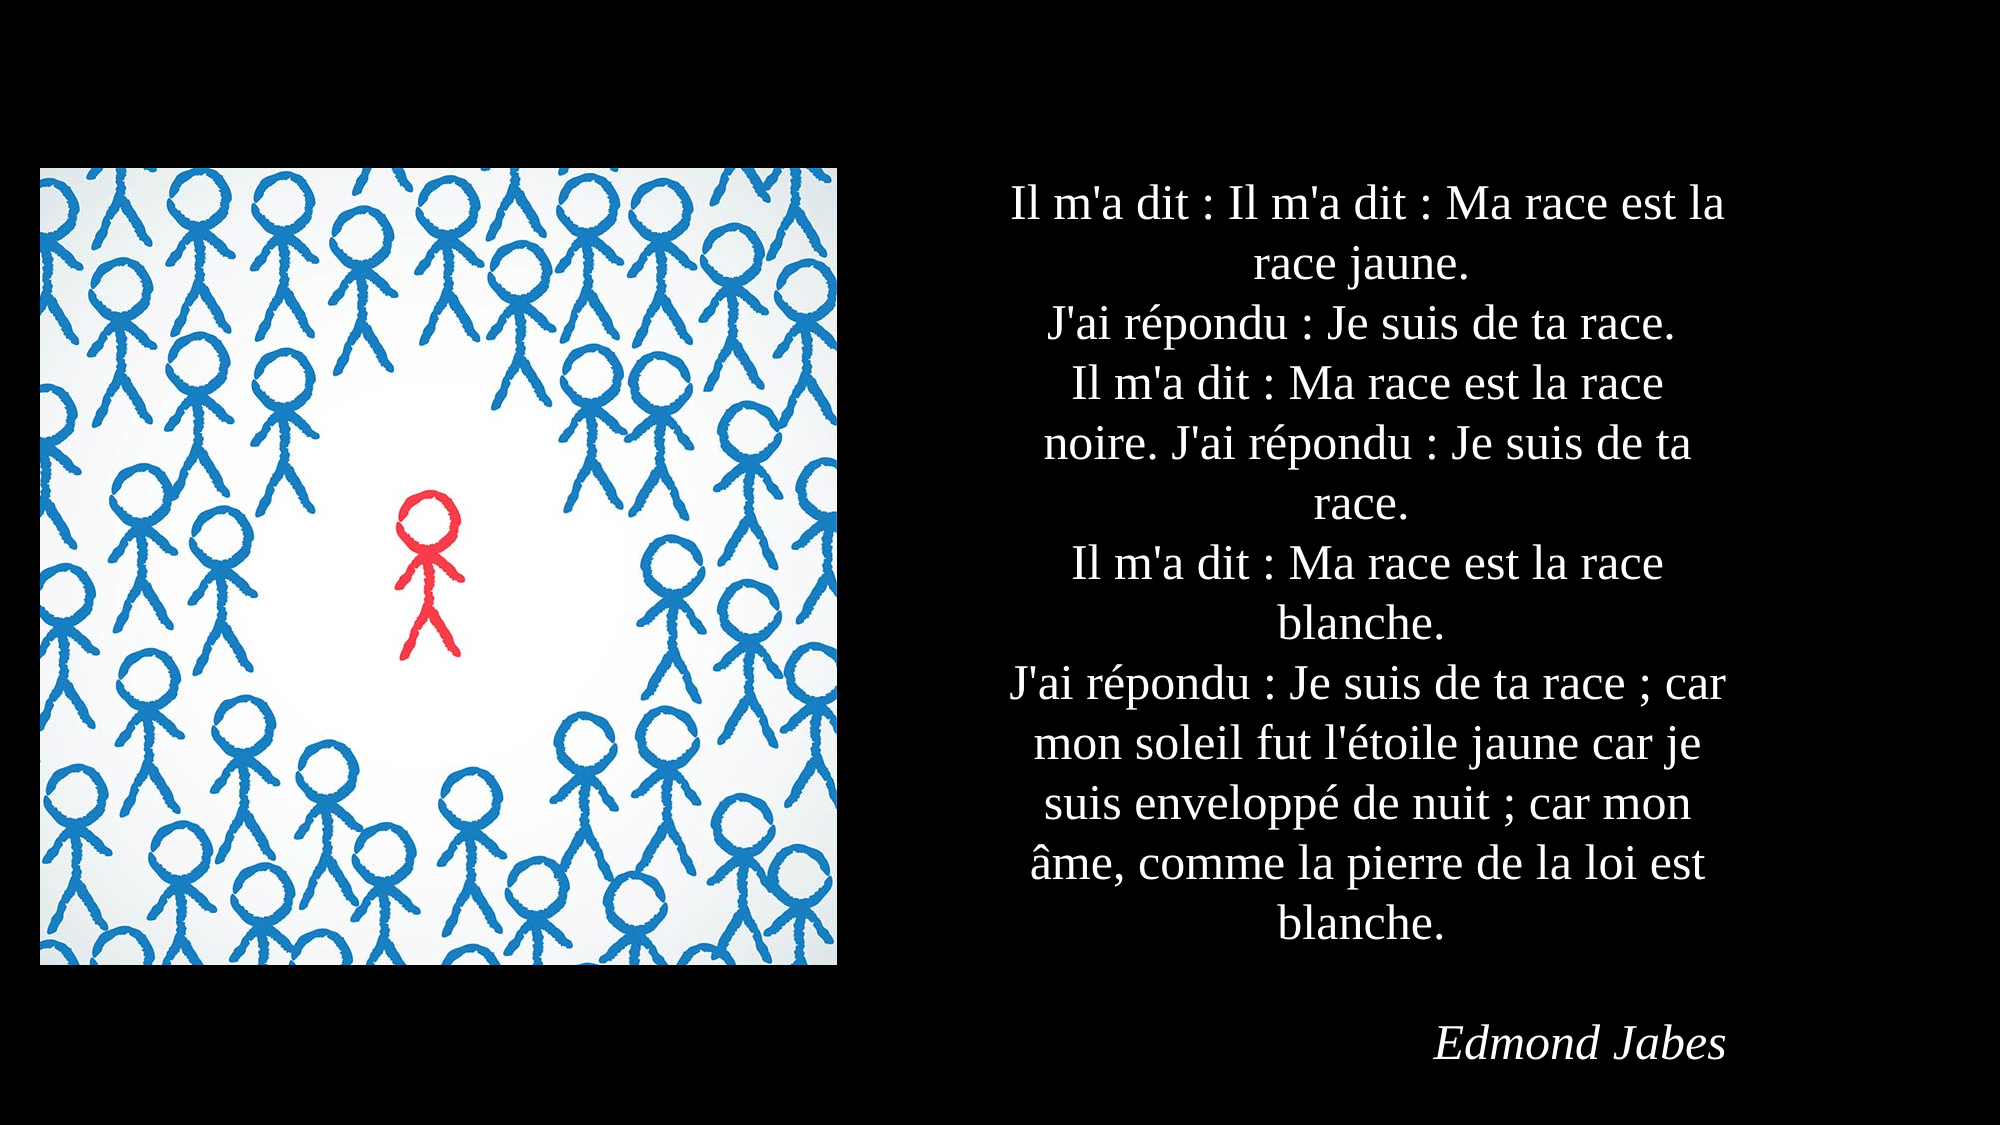

Il m'a dit : Il m'a dit : Ma race est la race jaune.
J'ai répondu : Je suis de ta race.
Il m'a dit : Ma race est la race noire. J'ai répondu : Je suis de ta race.
Il m'a dit : Ma race est la race blanche.
J'ai répondu : Je suis de ta race ; car mon soleil fut l'étoile jaune car je suis enveloppé de nuit ; car mon âme, comme la pierre de la loi est blanche.
Edmond Jabes